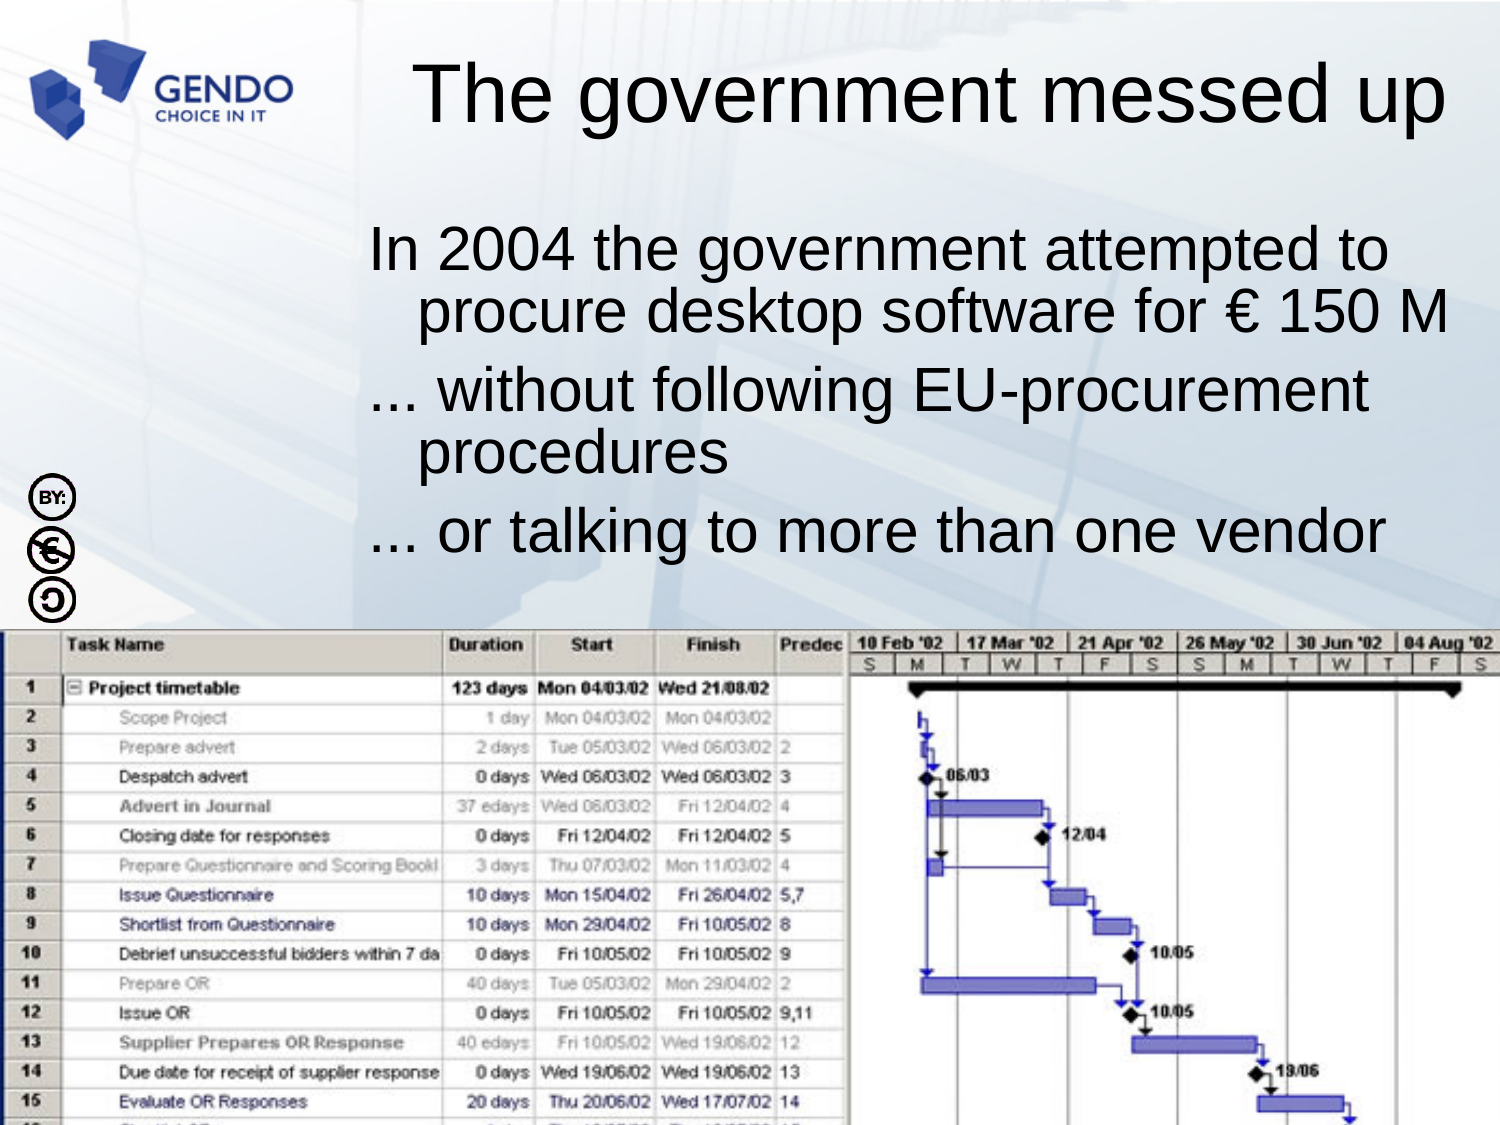

# The government messed up
In 2004 the government attempted to procure desktop software for € 150 M
... without following EU-procurement procedures
... or talking to more than one vendor